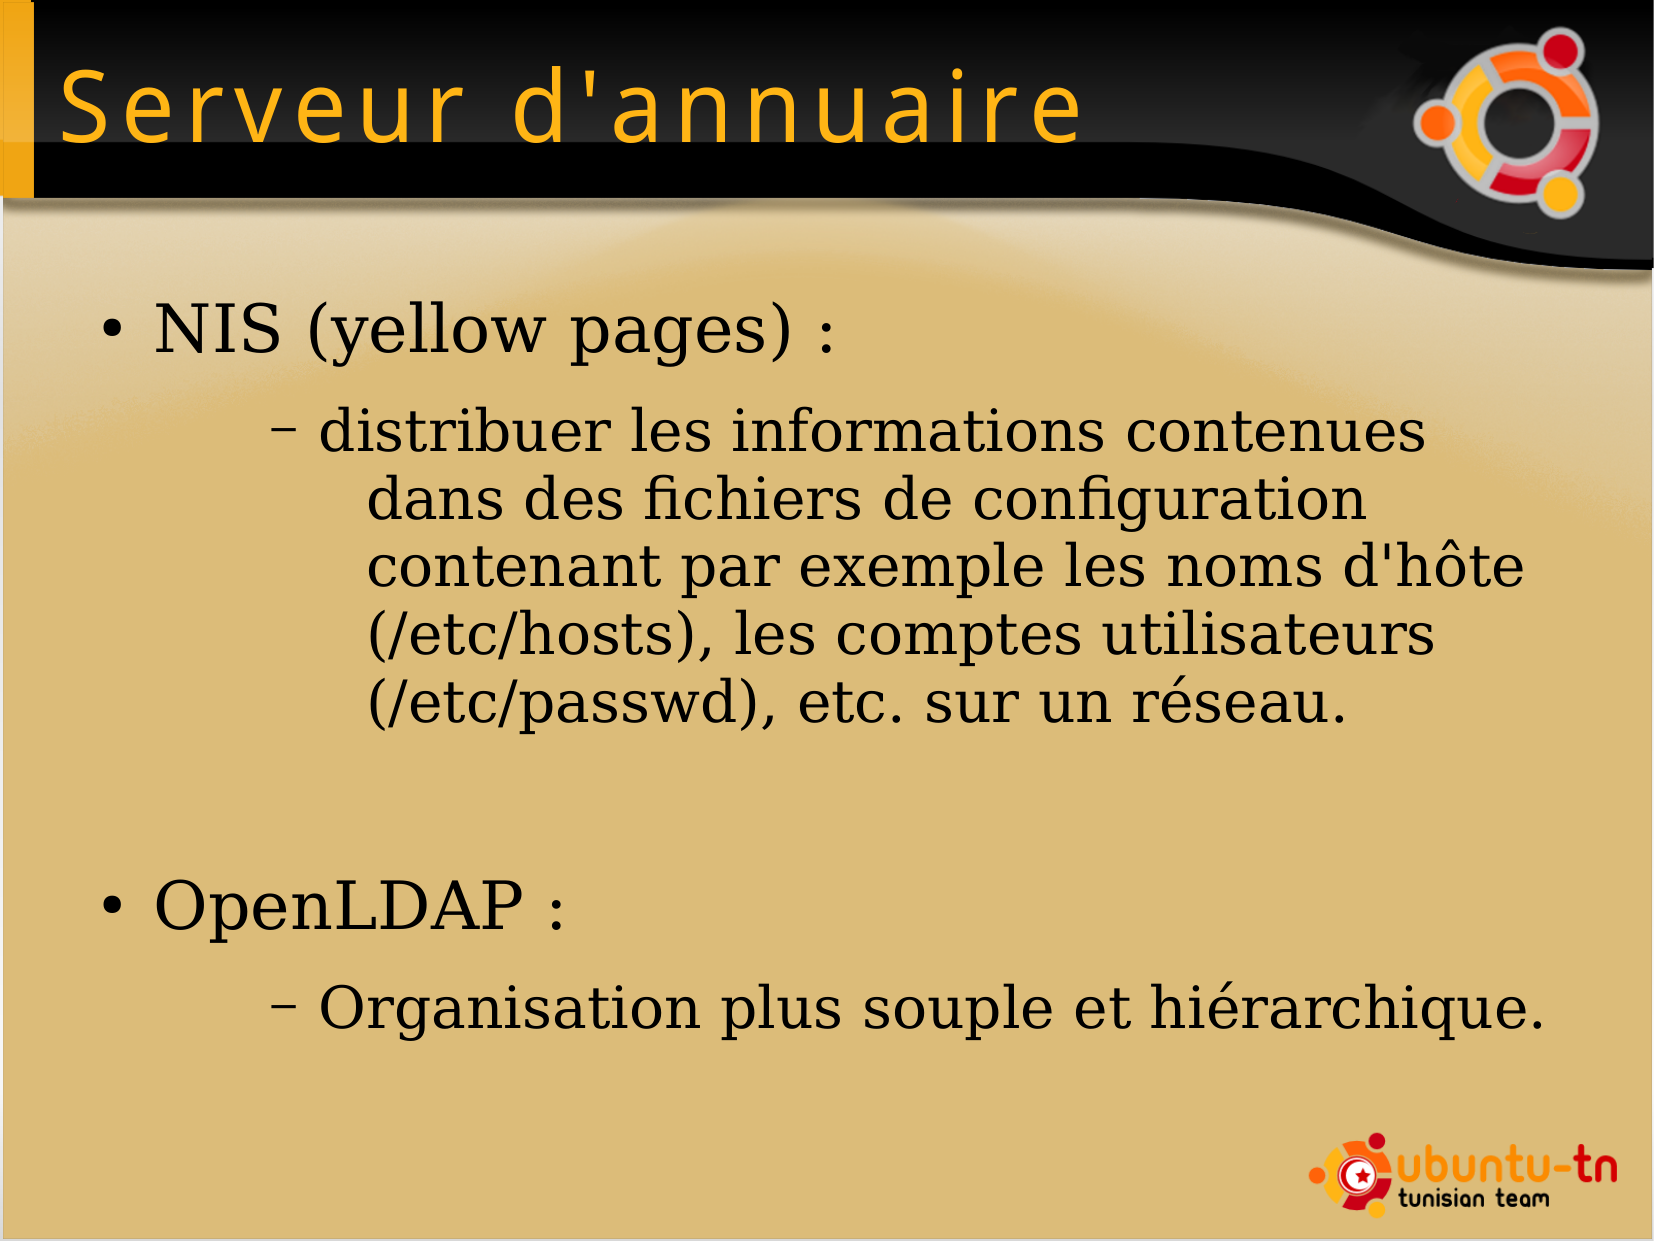

# Serveur d'annuaire
NIS (yellow pages) :
distribuer les informations contenues dans des fichiers de configuration contenant par exemple les noms d'hôte (/etc/hosts), les comptes utilisateurs (/etc/passwd), etc. sur un réseau.
OpenLDAP :
Organisation plus souple et hiérarchique.